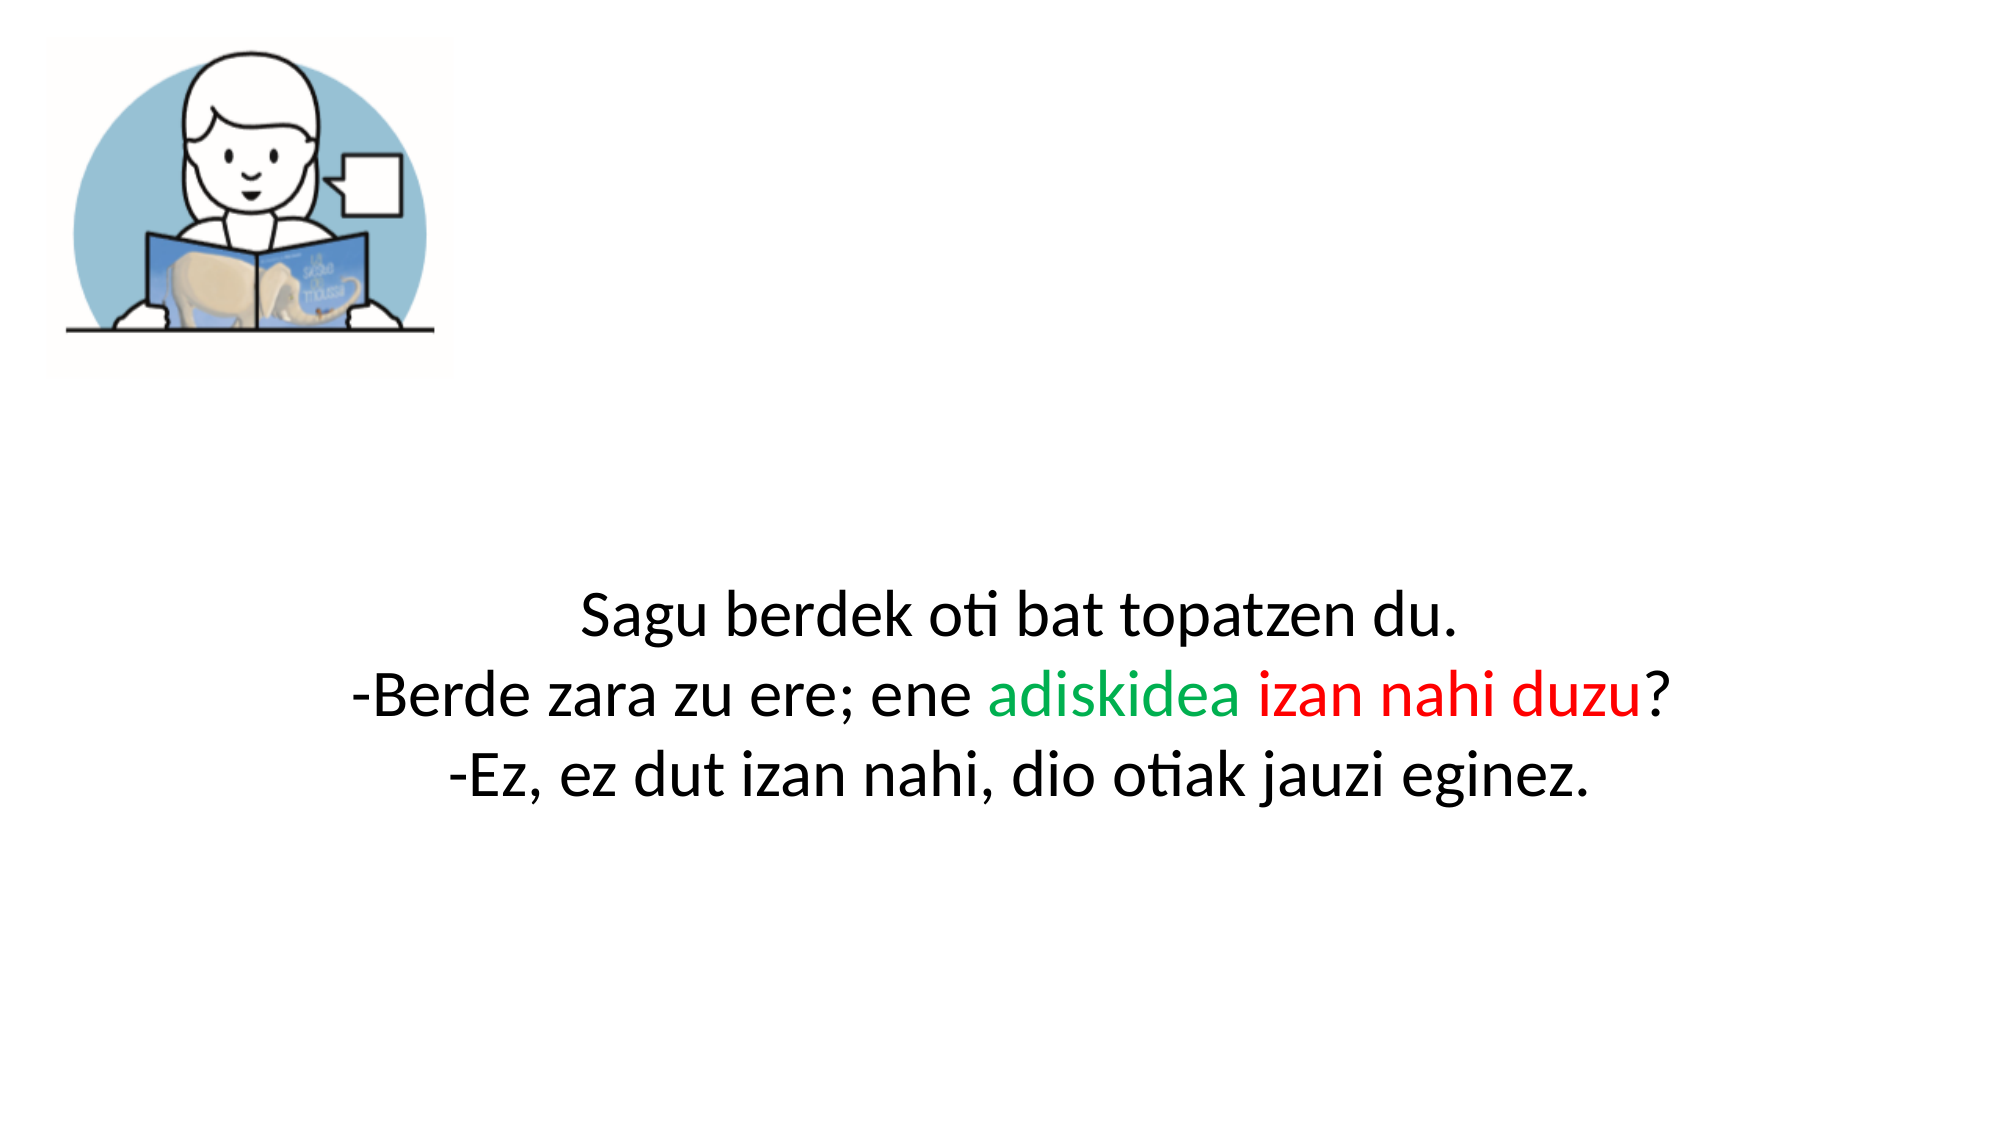

Sagu berdek oti bat topatzen du.
-Berde zara zu ere; ene adiskidea izan nahi duzu?
-Ez, ez dut izan nahi, dio otiak jauzi eginez.